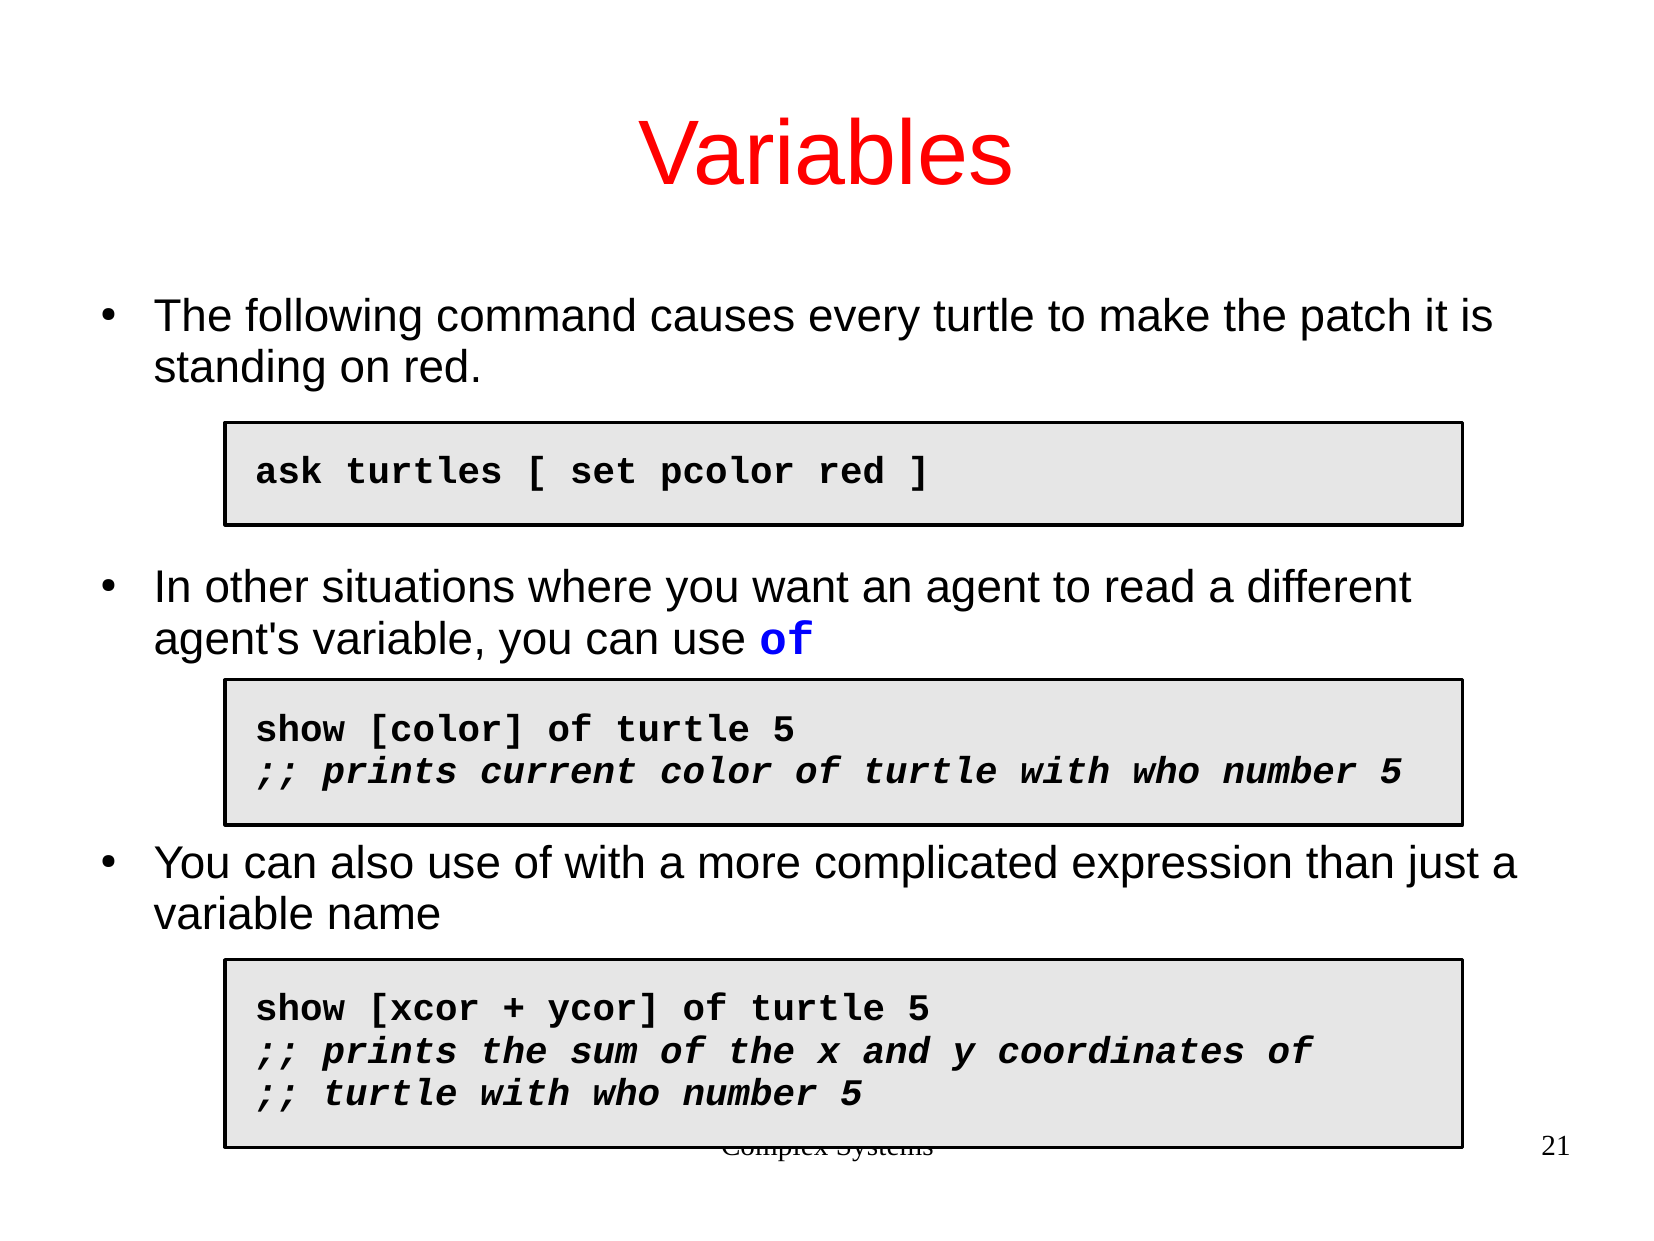

# Variables
The following command causes every turtle to make the patch it is standing on red.
In other situations where you want an agent to read a different agent's variable, you can use of
You can also use of with a more complicated expression than just a variable name
ask turtles [ set pcolor red ]
show [color] of turtle 5
;; prints current color of turtle with who number 5
show [xcor + ycor] of turtle 5
;; prints the sum of the x and y coordinates of
;; turtle with who number 5
Complex Systems
21